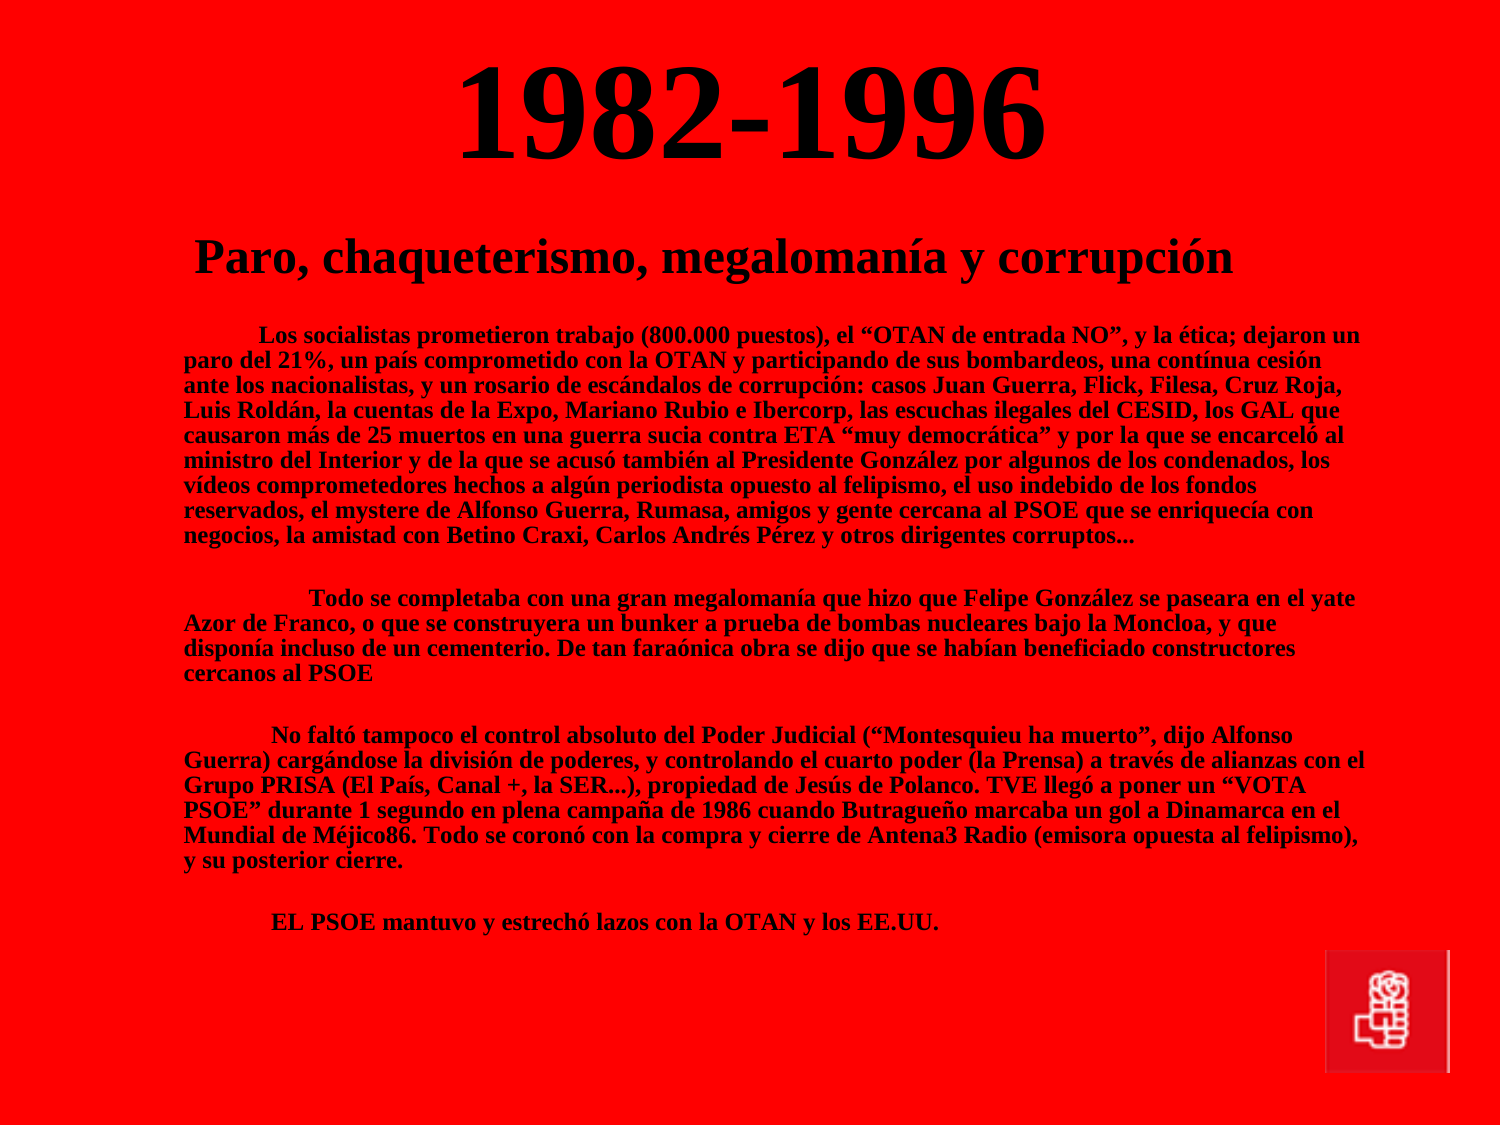

# 1982-1996
 Paro, chaqueterismo, megalomanía y corrupción
 Los socialistas prometieron trabajo (800.000 puestos), el “OTAN de entrada NO”, y la ética; dejaron un paro del 21%, un país comprometido con la OTAN y participando de sus bombardeos, una contínua cesión ante los nacionalistas, y un rosario de escándalos de corrupción: casos Juan Guerra, Flick, Filesa, Cruz Roja, Luis Roldán, la cuentas de la Expo, Mariano Rubio e Ibercorp, las escuchas ilegales del CESID, los GAL que causaron más de 25 muertos en una guerra sucia contra ETA “muy democrática” y por la que se encarceló al ministro del Interior y de la que se acusó también al Presidente González por algunos de los condenados, los vídeos comprometedores hechos a algún periodista opuesto al felipismo, el uso indebido de los fondos reservados, el mystere de Alfonso Guerra, Rumasa, amigos y gente cercana al PSOE que se enriquecía con negocios, la amistad con Betino Craxi, Carlos Andrés Pérez y otros dirigentes corruptos...
 Todo se completaba con una gran megalomanía que hizo que Felipe González se paseara en el yate Azor de Franco, o que se construyera un bunker a prueba de bombas nucleares bajo la Moncloa, y que disponía incluso de un cementerio. De tan faraónica obra se dijo que se habían beneficiado constructores cercanos al PSOE
 No faltó tampoco el control absoluto del Poder Judicial (“Montesquieu ha muerto”, dijo Alfonso Guerra) cargándose la división de poderes, y controlando el cuarto poder (la Prensa) a través de alianzas con el Grupo PRISA (El País, Canal +, la SER...), propiedad de Jesús de Polanco. TVE llegó a poner un “VOTA PSOE” durante 1 segundo en plena campaña de 1986 cuando Butragueño marcaba un gol a Dinamarca en el Mundial de Méjico86. Todo se coronó con la compra y cierre de Antena3 Radio (emisora opuesta al felipismo), y su posterior cierre.
 EL PSOE mantuvo y estrechó lazos con la OTAN y los EE.UU.